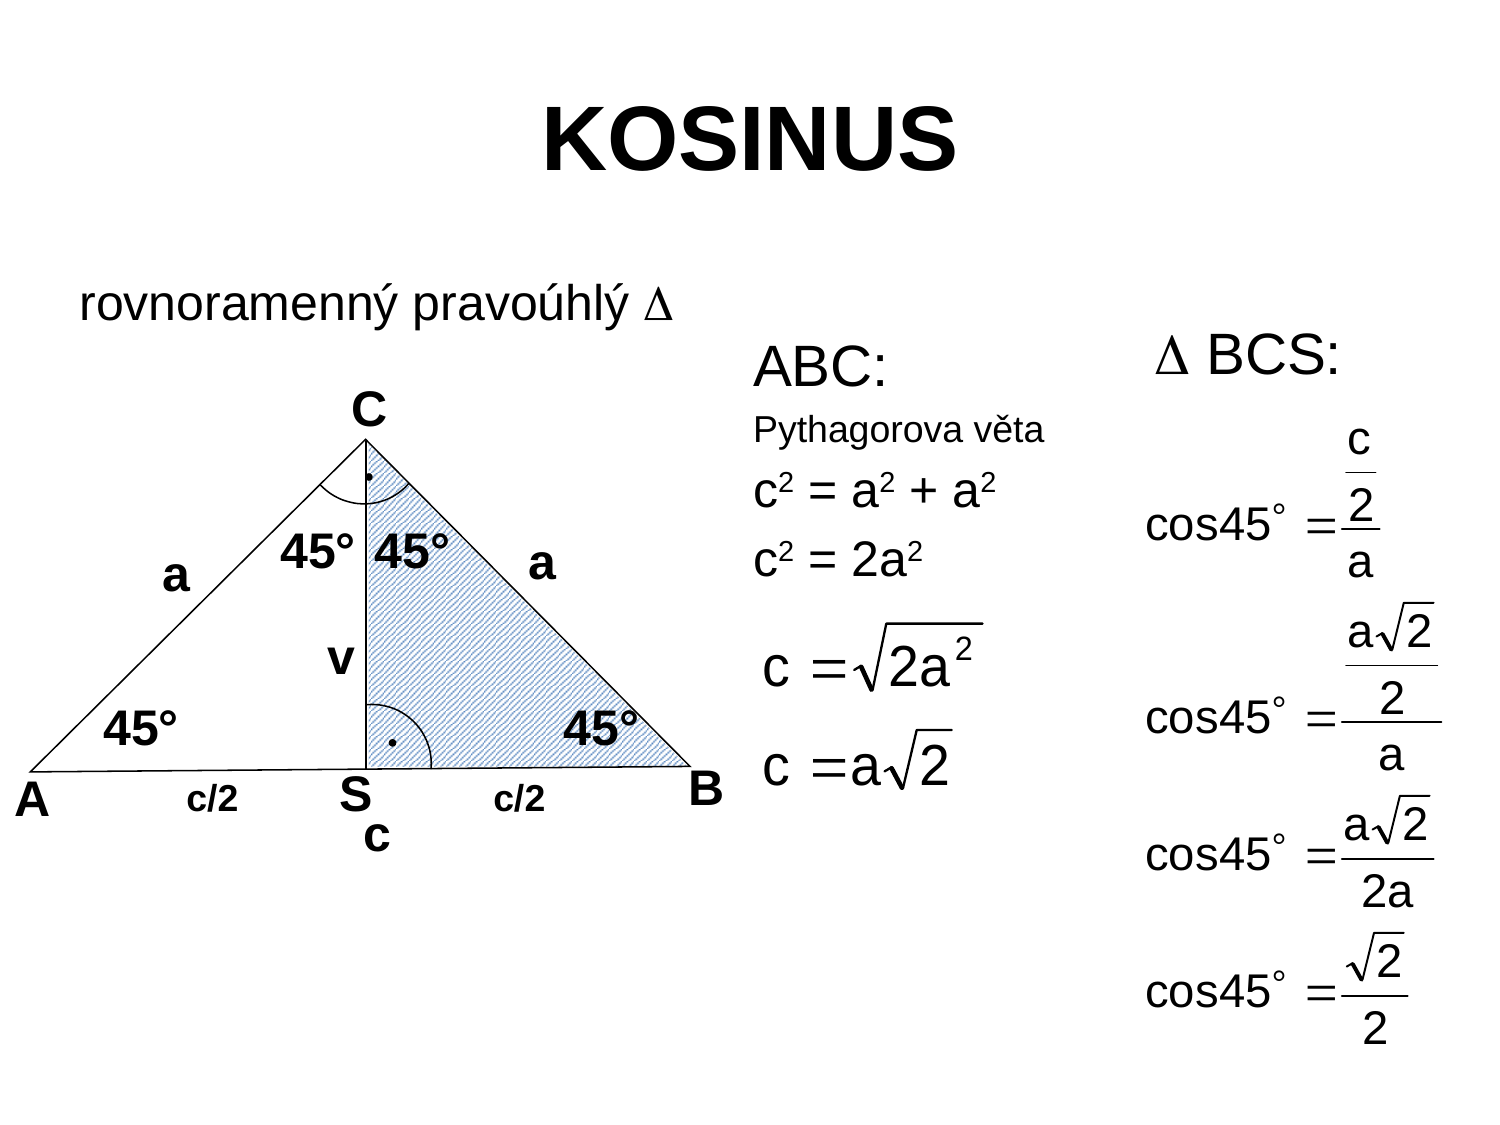

# KOSINUS
rovnoramenný pravoúhlý 
 BCS:
ABC:
Pythagorova věta
c2 = a2 + a2
c2 = 2a2
C
45°
45°
a
a
v
45°
45°
B
S
A
c/2
c/2
c